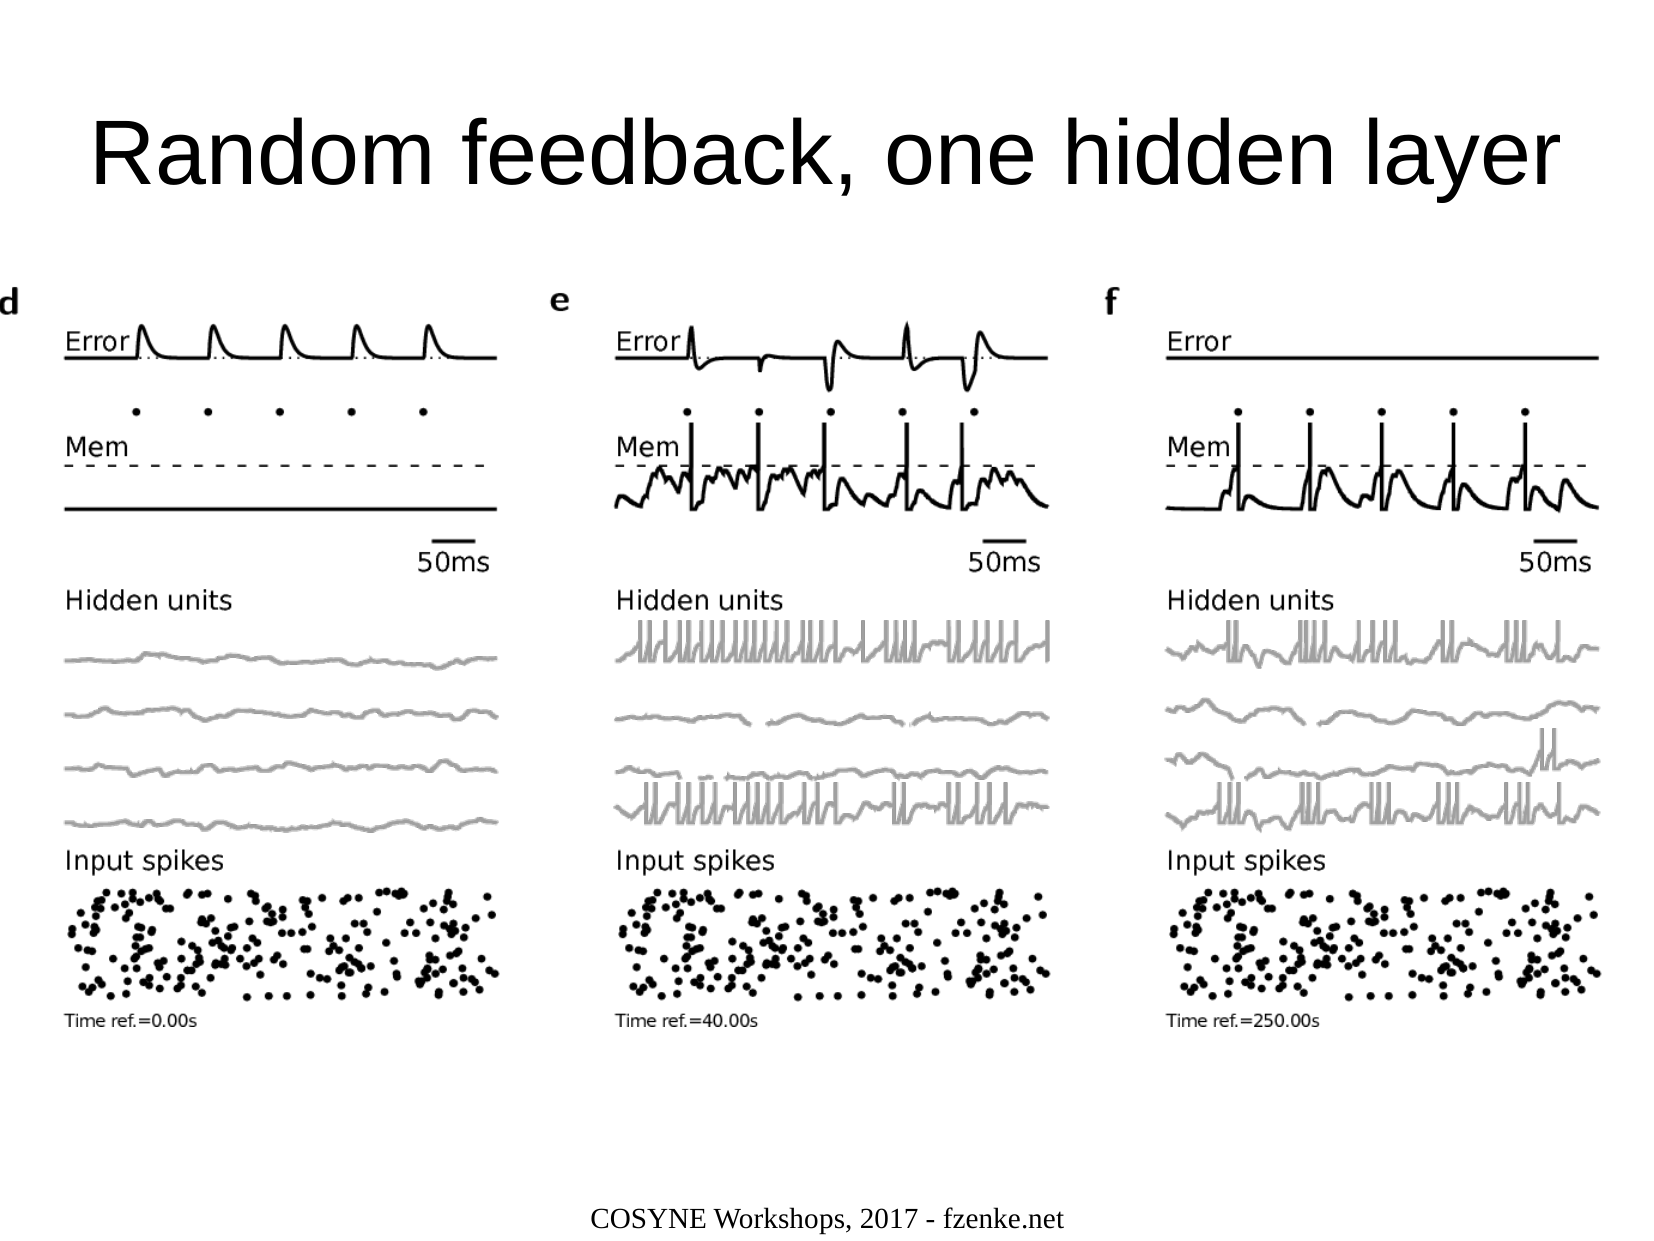

# Random feedback, one hidden layer
COSYNE Workshops, 2017 - fzenke.net